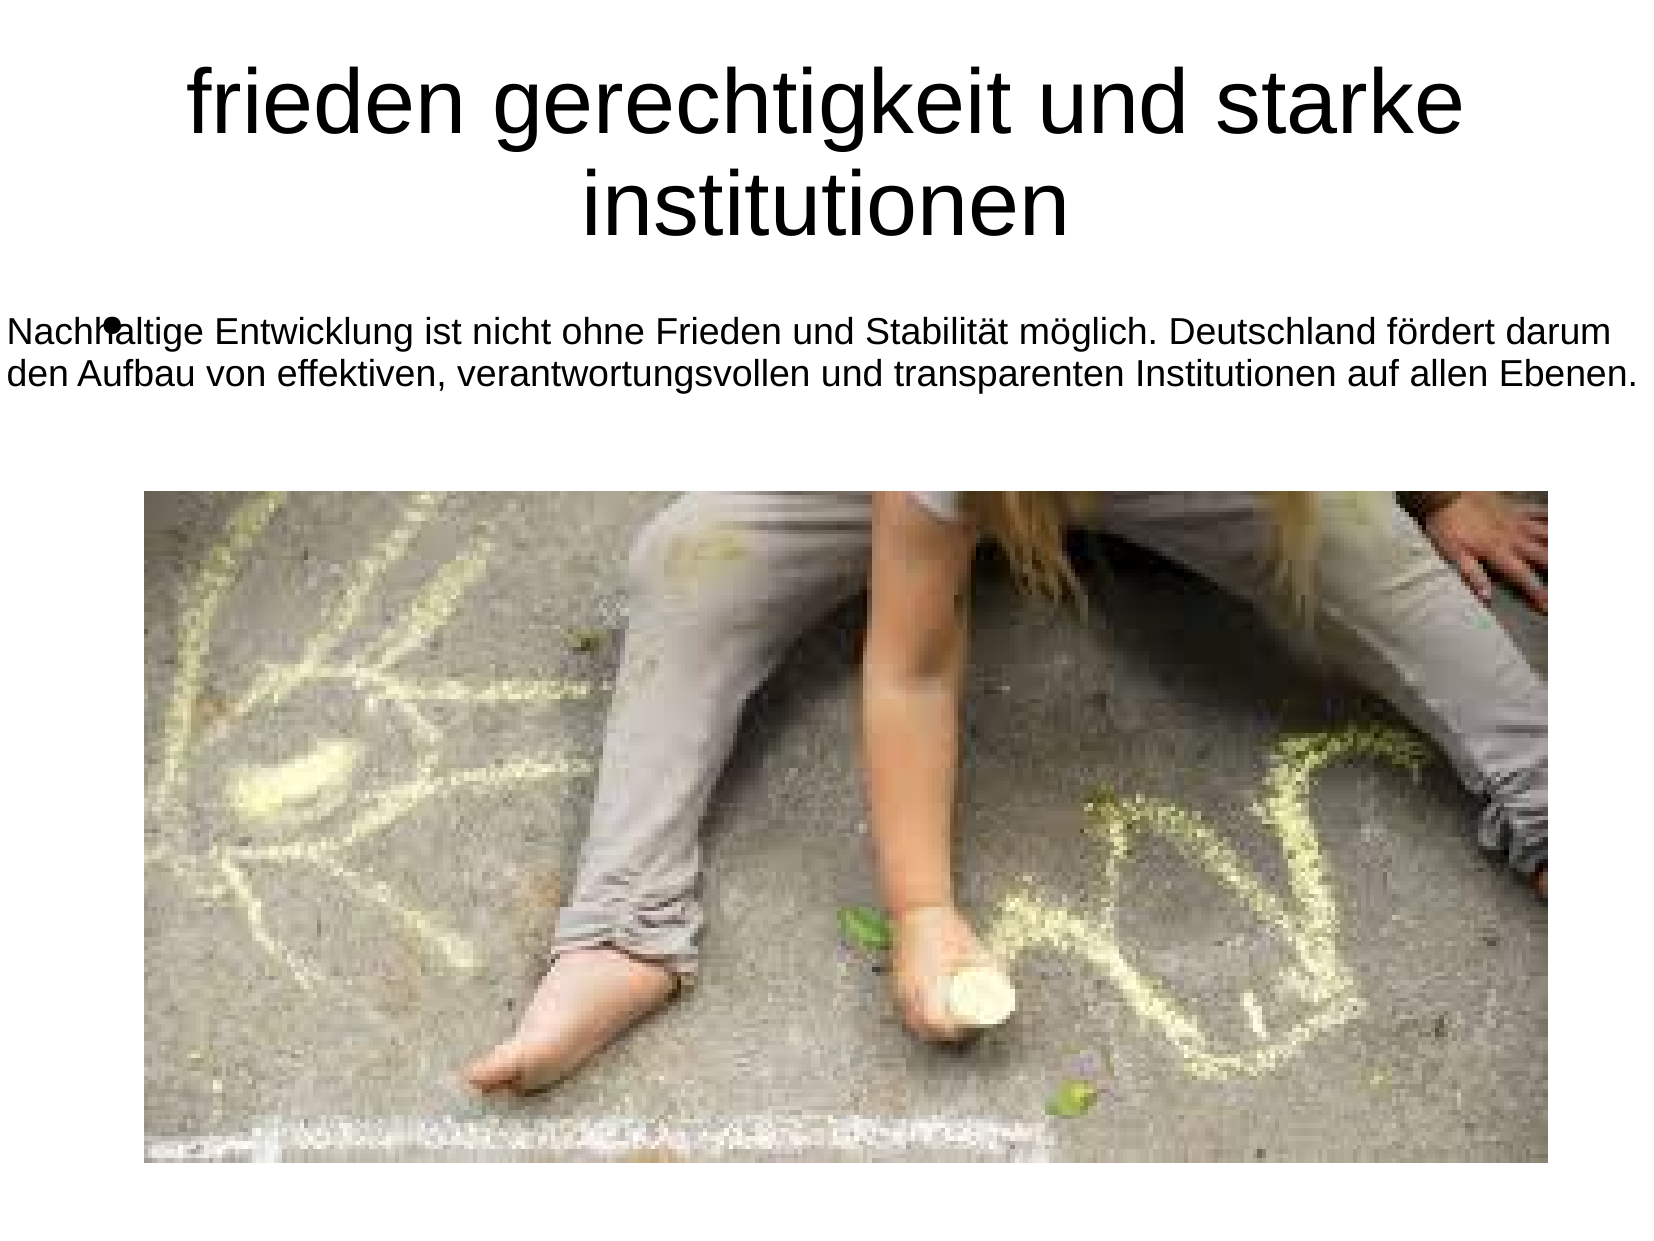

# frieden gerechtigkeit und starke institutionen
Nachhaltige Entwicklung ist nicht ohne Frieden und Stabilität möglich. Deutschland fördert darum den Aufbau von effektiven, verantwortungsvollen und transparenten Institutionen auf allen Ebenen.